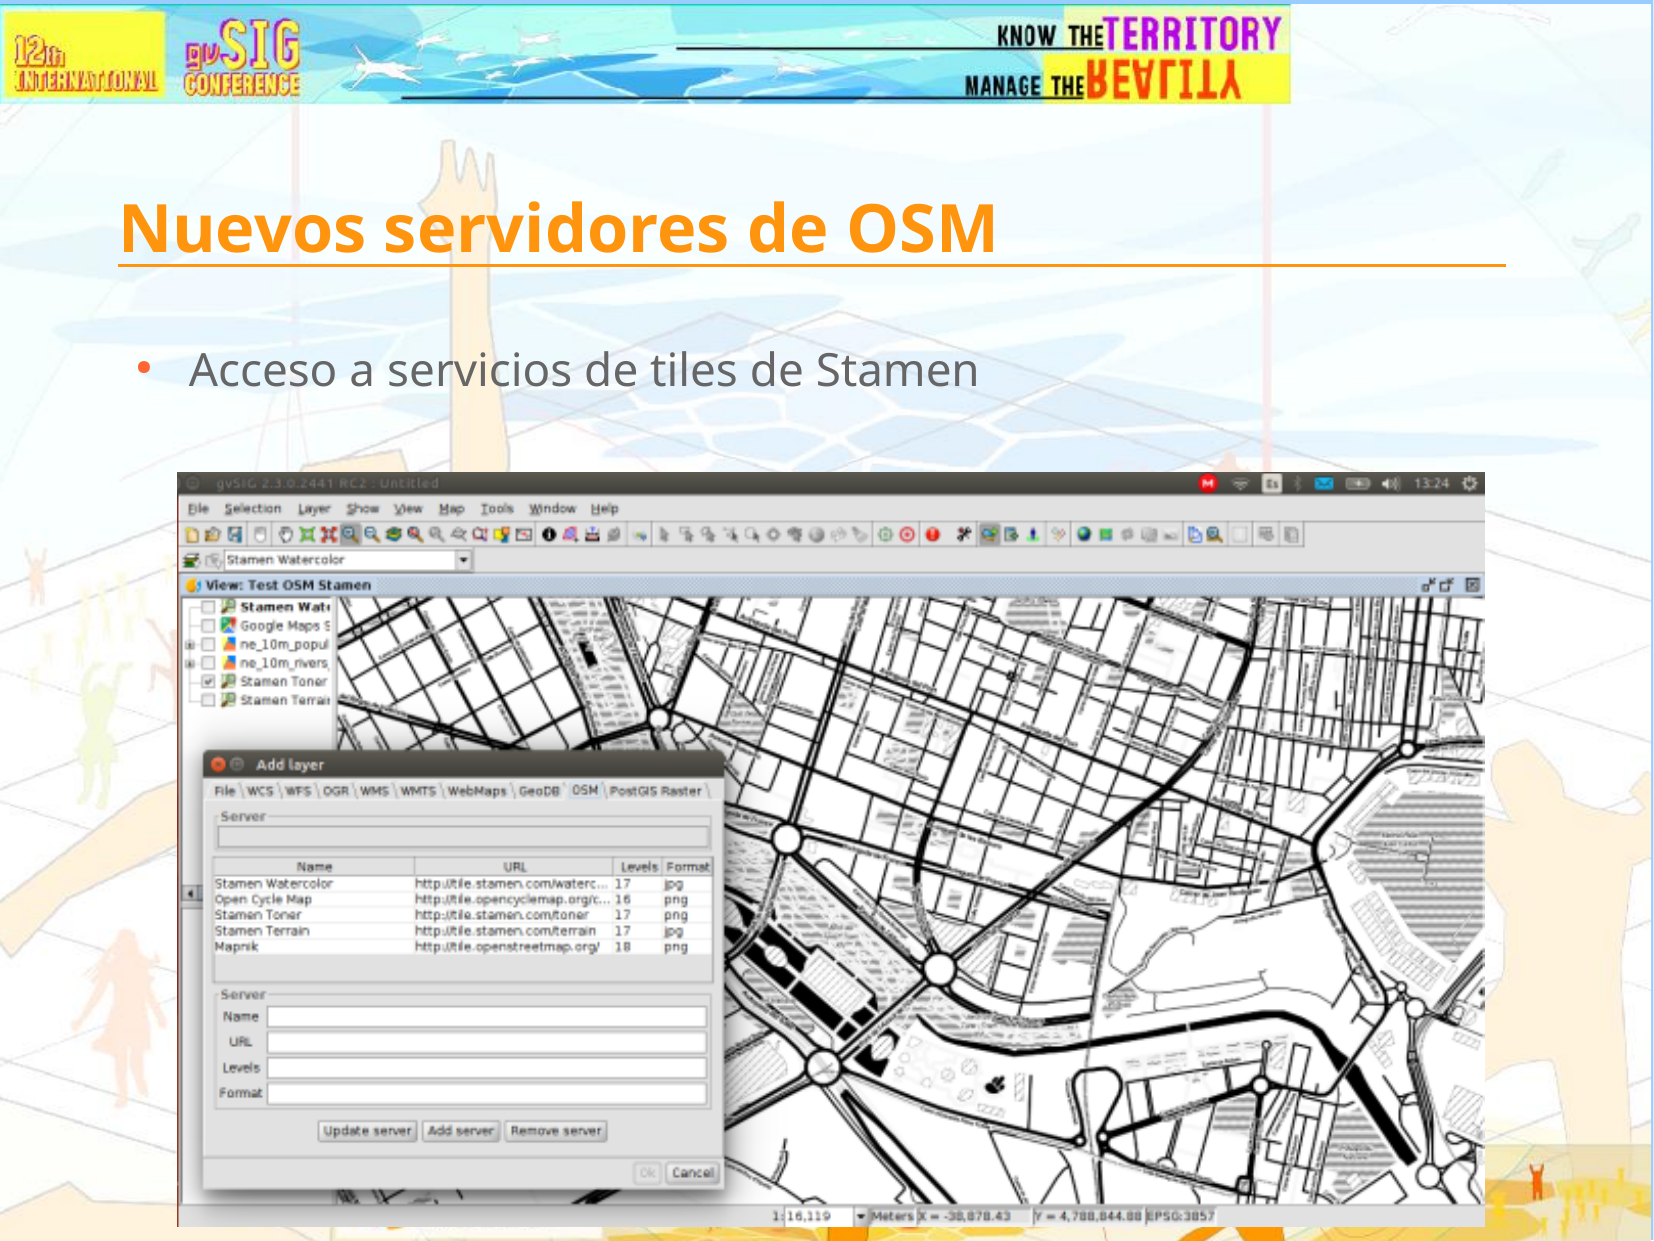

# Nuevos servidores de OSM
Acceso a servicios de tiles de Stamen